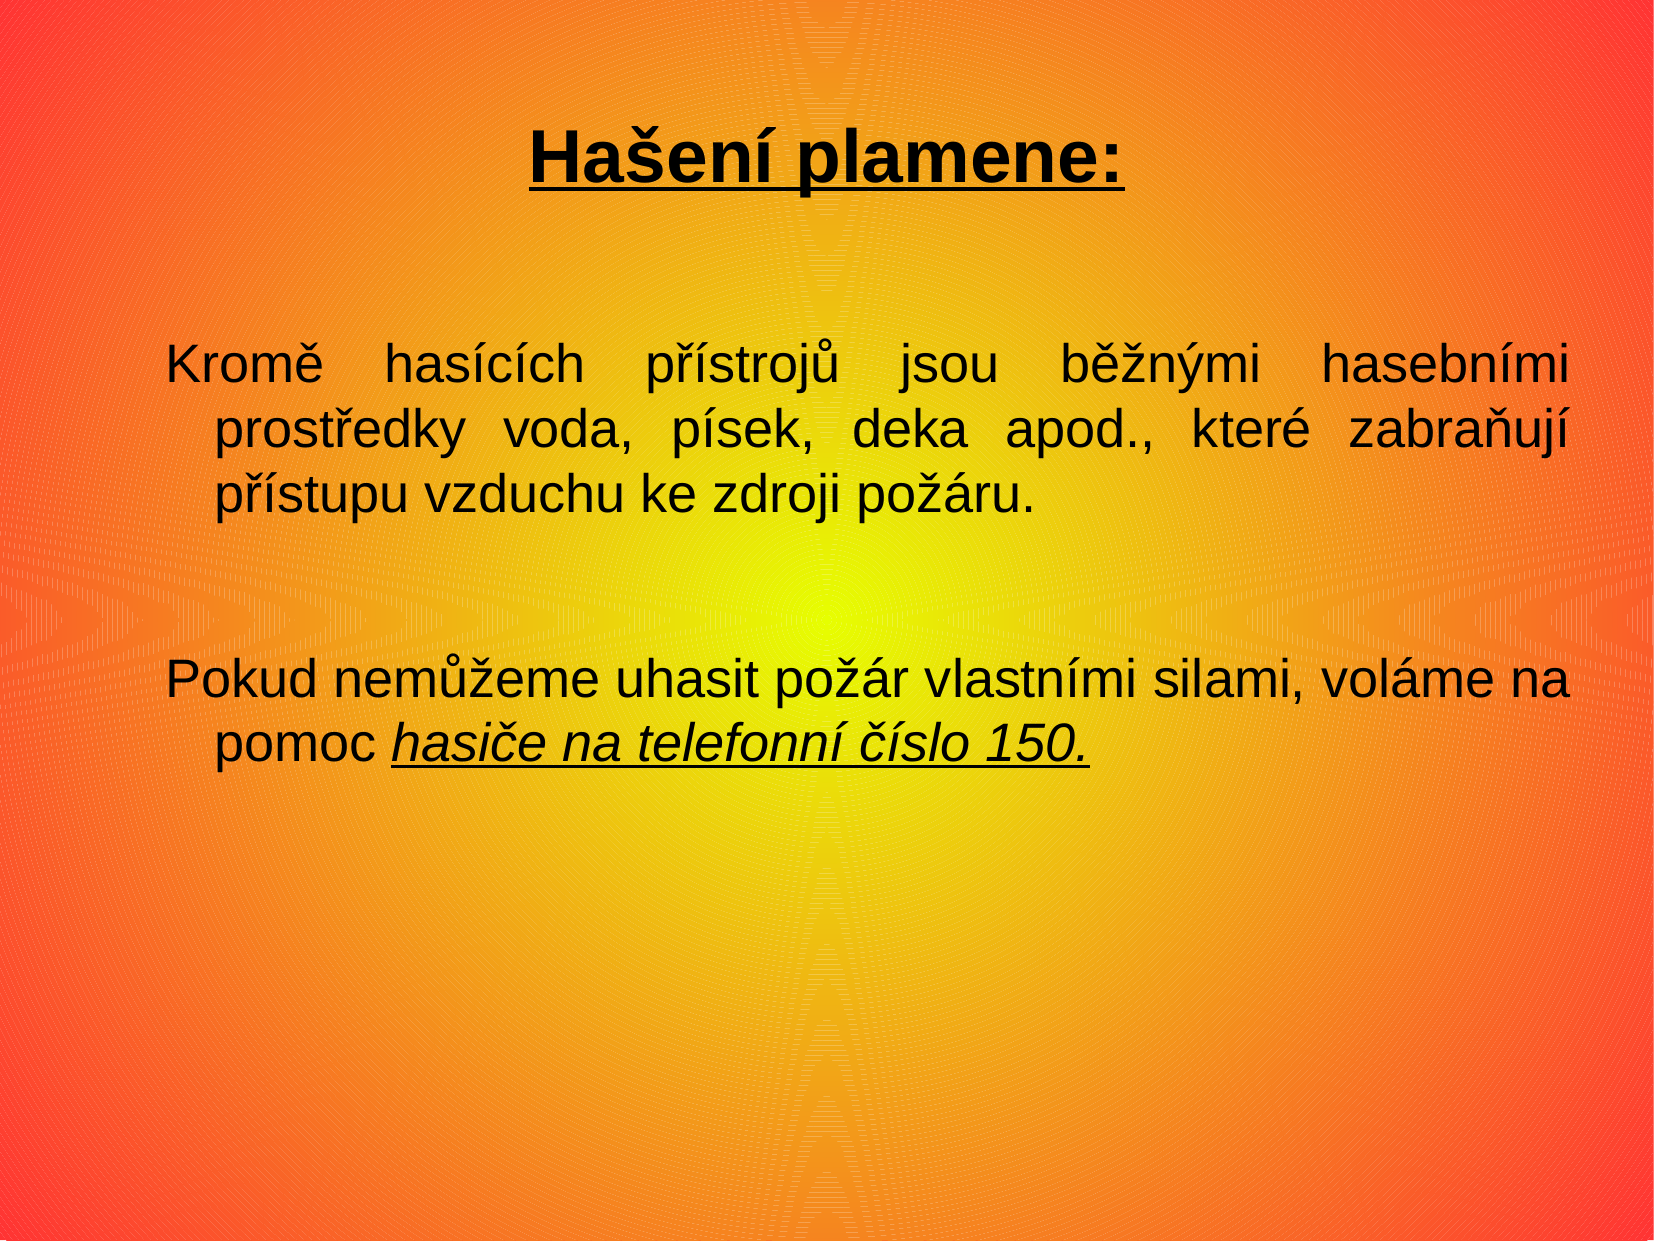

# Hašení plamene:
Kromě hasících přístrojů jsou běžnými hasebními prostředky voda, písek, deka apod., které zabraňují přístupu vzduchu ke zdroji požáru.
Pokud nemůžeme uhasit požár vlastními silami, voláme na pomoc hasiče na telefonní číslo 150.